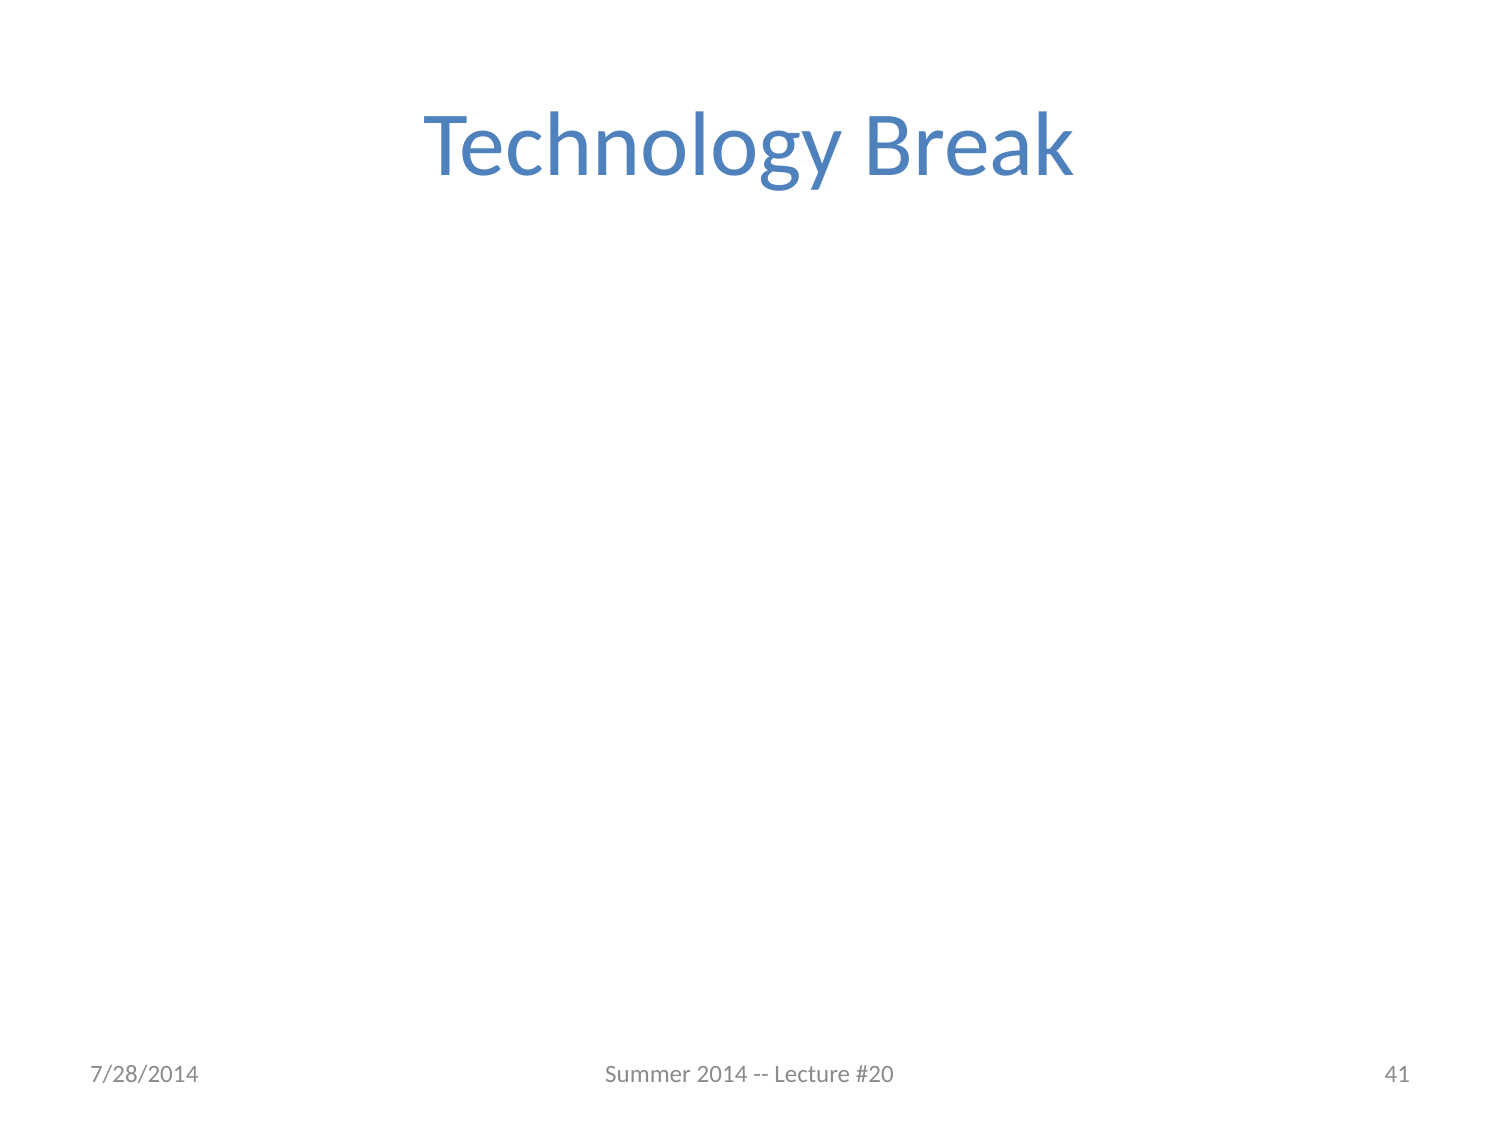

# Technology Break
7/28/2014
Summer 2014 -- Lecture #20